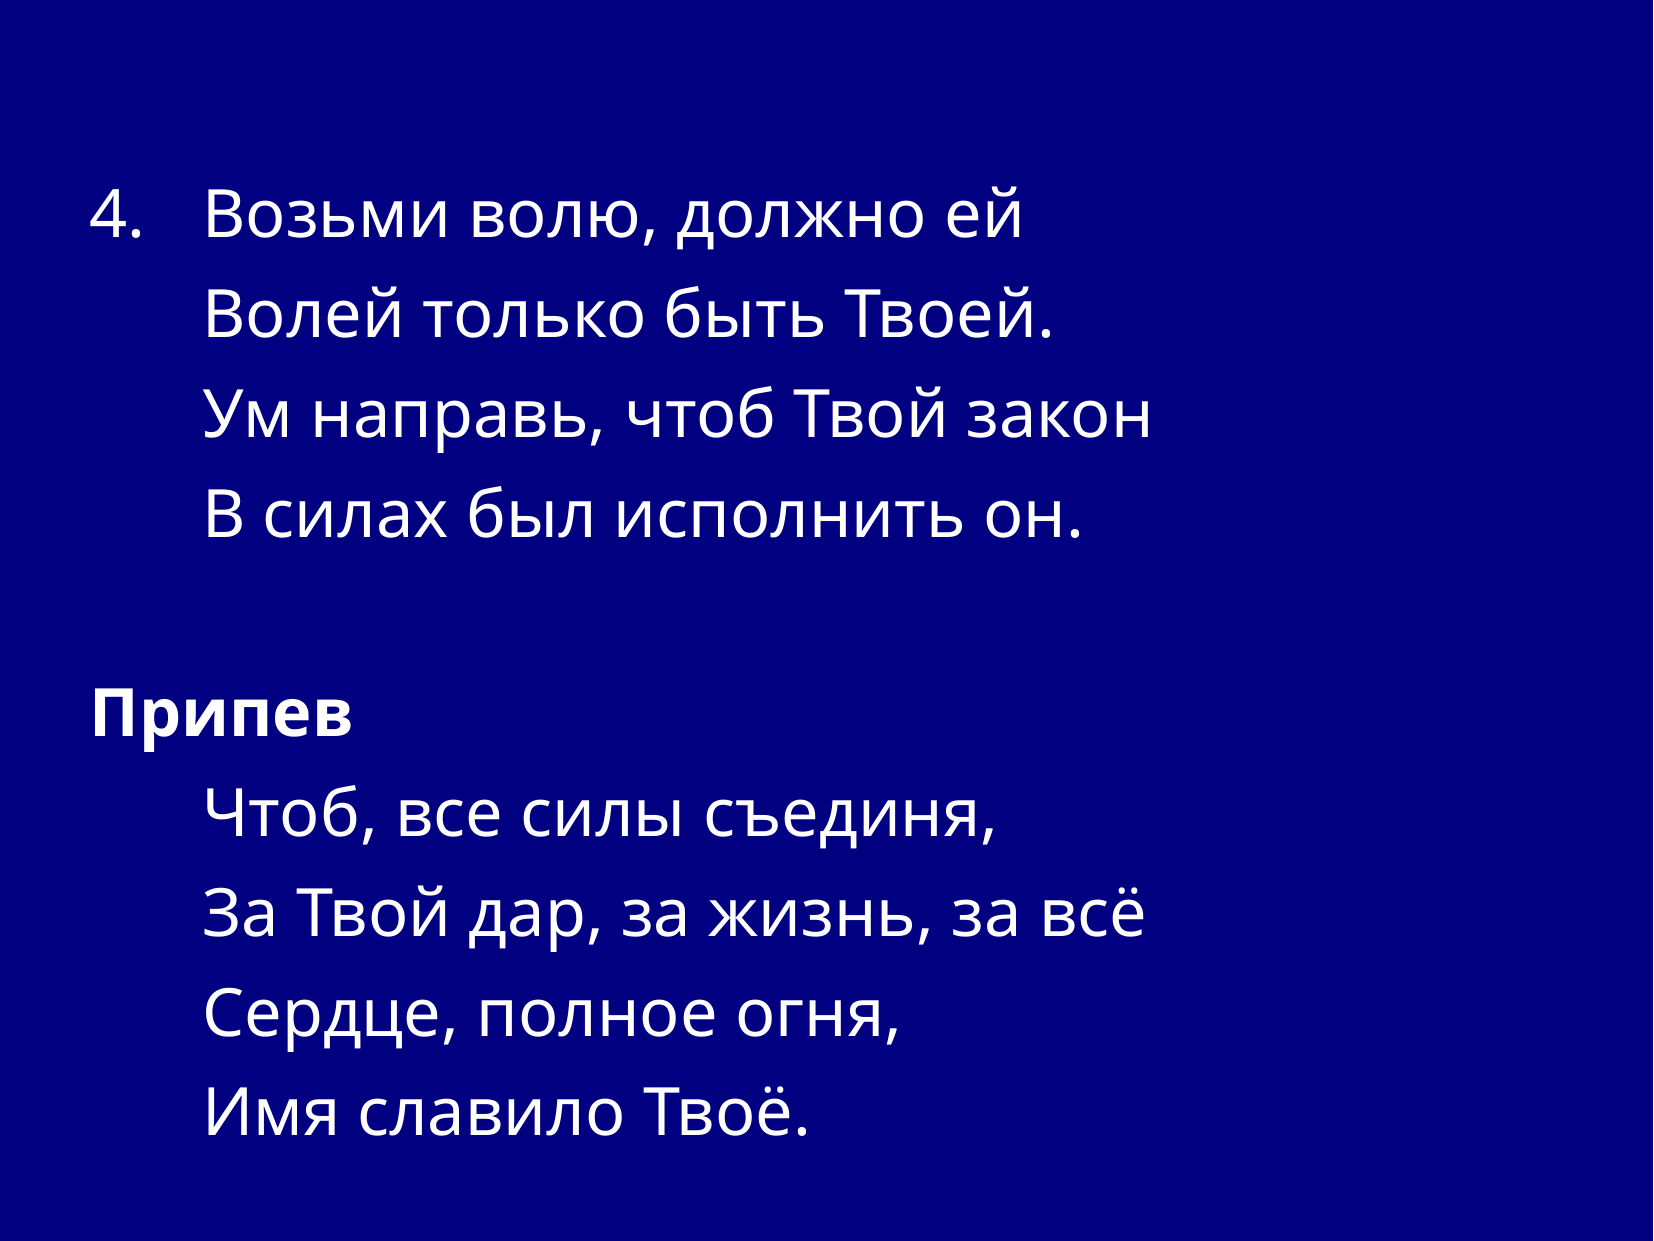

4.	Возьми волю, должно ей
	Волей только быть Твоей.
	Ум направь, чтоб Твой закон
	В силах был исполнить он.
Припев
	Чтоб, все силы съединя,
	За Твой дар, за жизнь, за всё
	Сердце, полное огня,
	Имя славило Твоё.